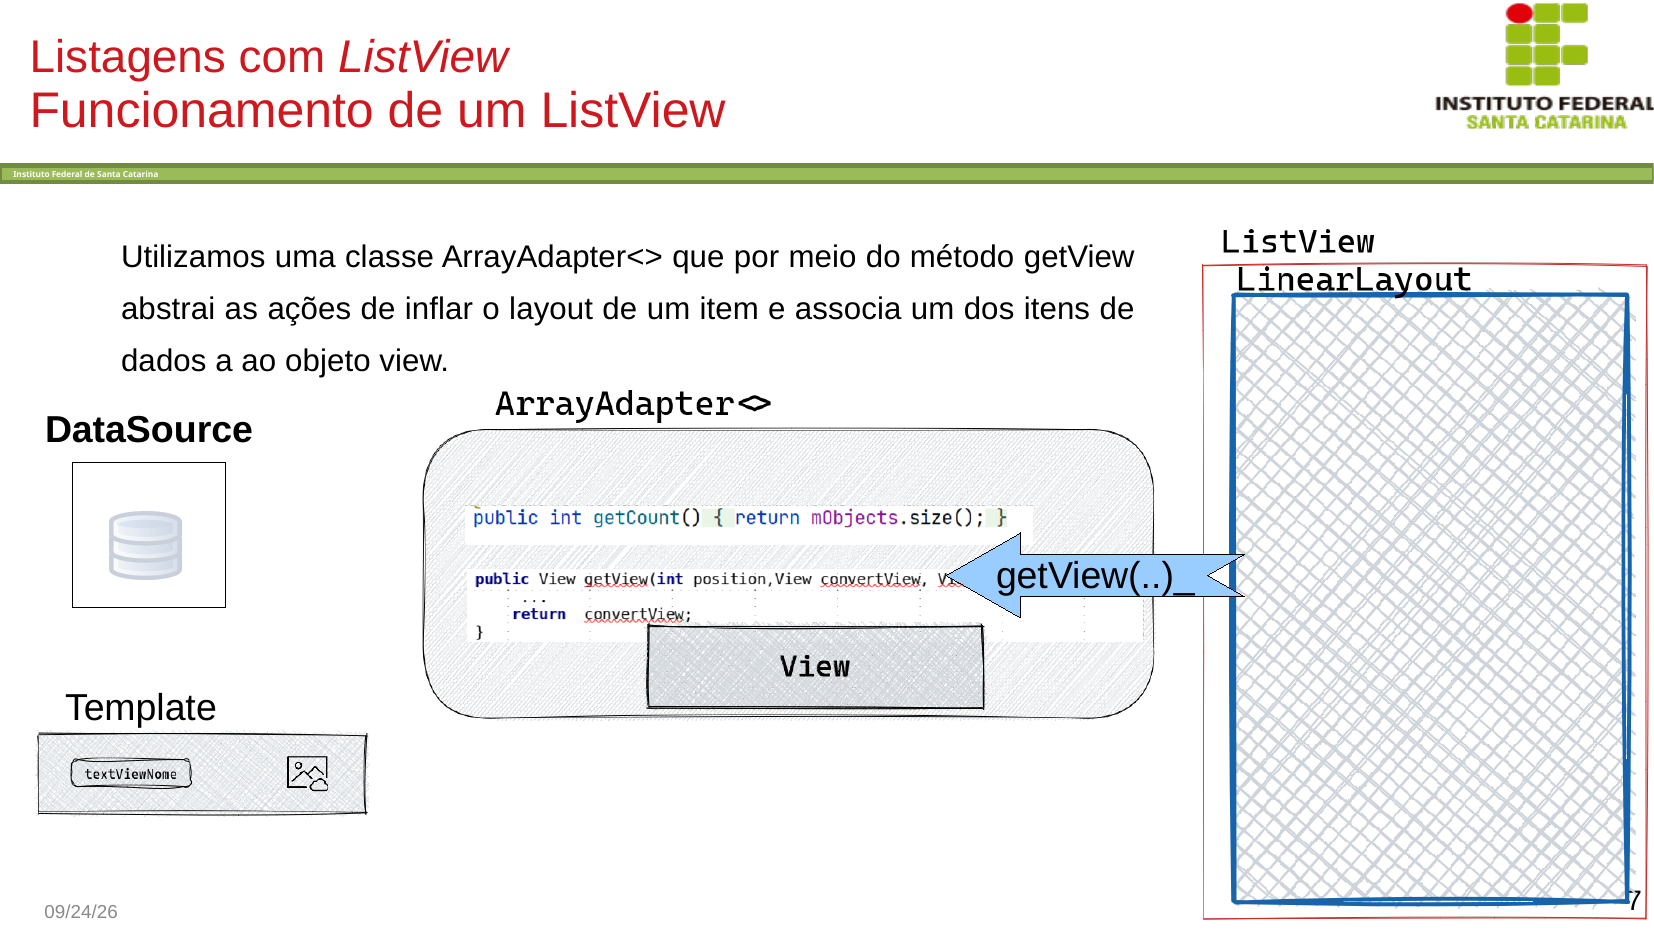

# Listagens com ListView Funcionamento de um ListView
Utilizamos uma classe ArrayAdapter<> que por meio do método getView abstrai as ações de inflar o layout de um item e associa um dos itens de dados a ao objeto view.
DataSource
getView(..)_
Template